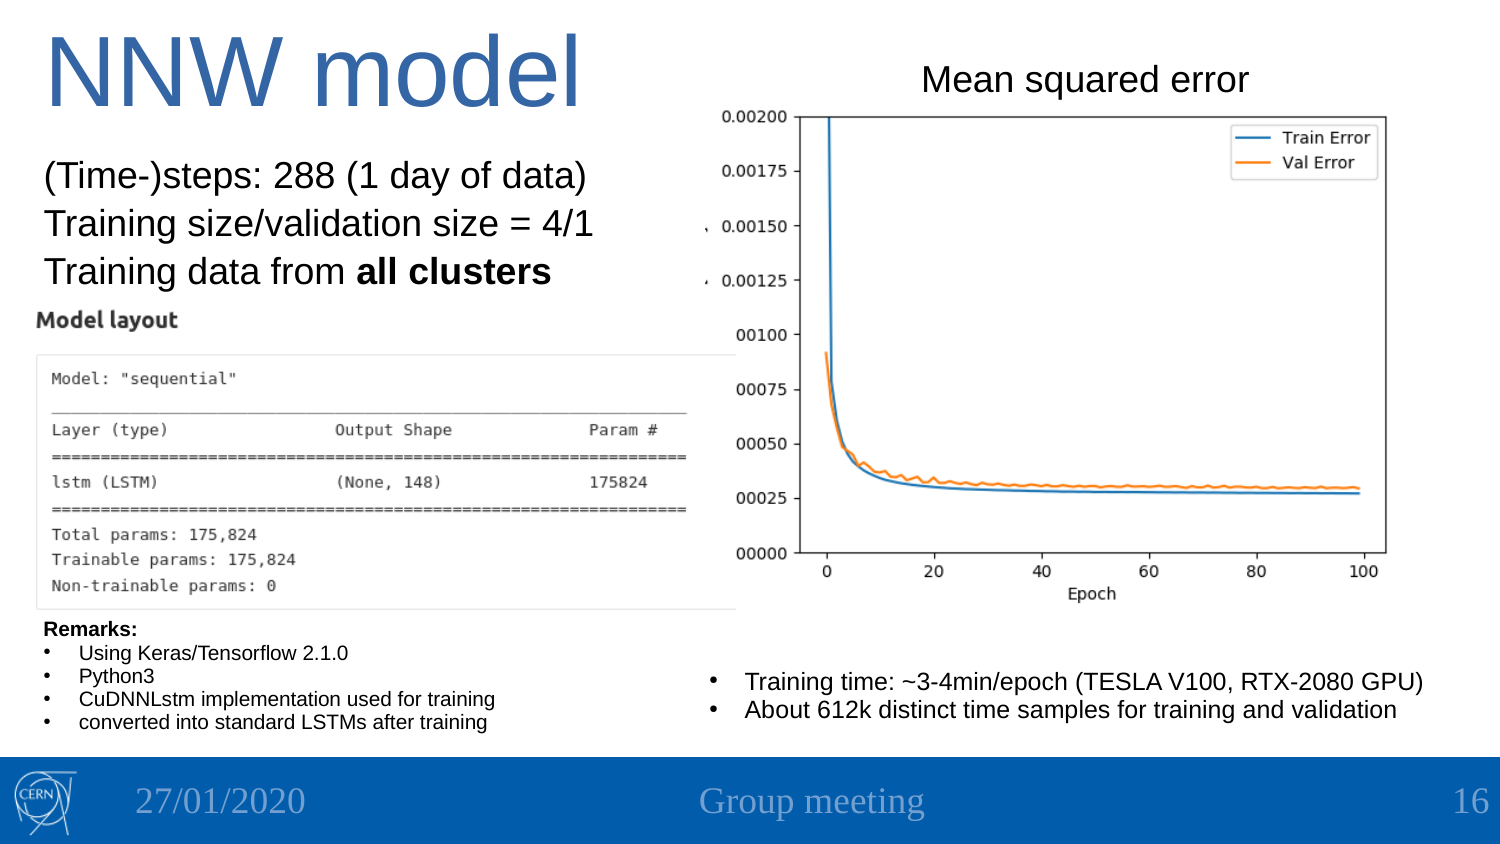

NNW model
Mean squared error
(Time-)steps: 288 (1 day of data)
Training size/validation size = 4/1
Training data from all clusters
Remarks:
Using Keras/Tensorflow 2.1.0
Python3
CuDNNLstm implementation used for training
converted into standard LSTMs after training
Training time: ~3-4min/epoch (TESLA V100, RTX-2080 GPU)
About 612k distinct time samples for training and validation
27/01/2020
Group meeting
16